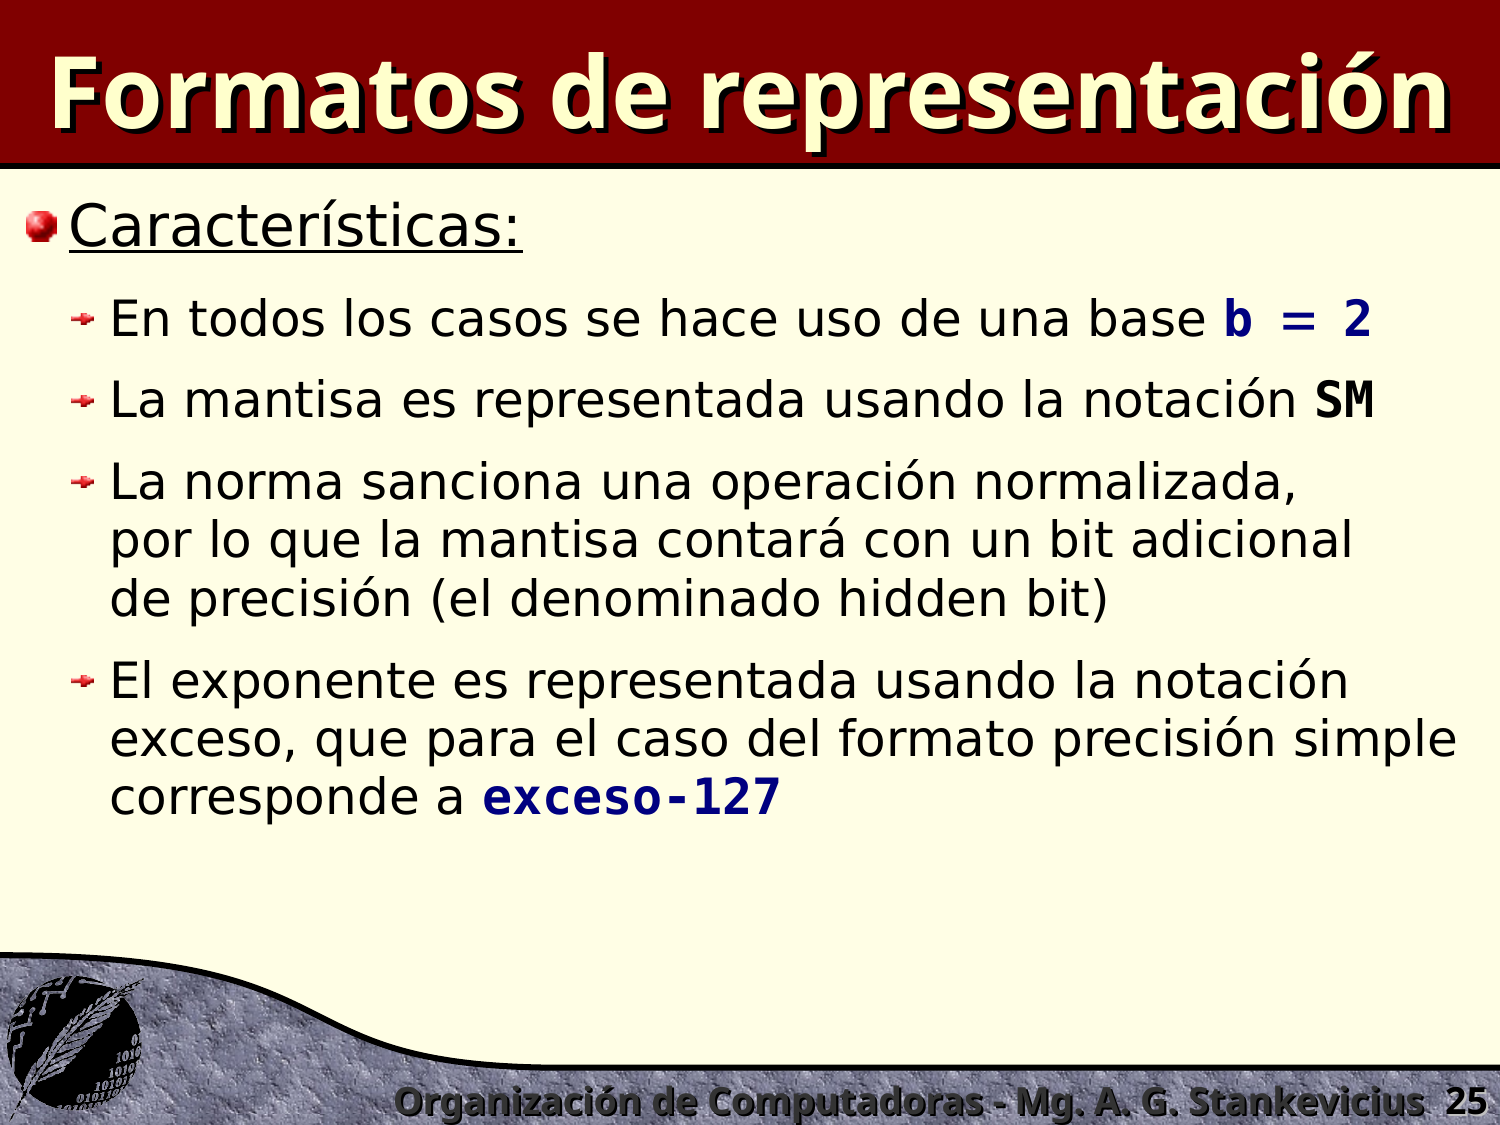

# Formatos de representación
Características:
En todos los casos se hace uso de una base b = 2
La mantisa es representada usando la notación SM
La norma sanciona una operación normalizada,
por lo que la mantisa contará con un bit adicional
de precisión (el denominado hidden bit)
El exponente es representada usando la notación exceso, que para el caso del formato precisión simple corresponde a exceso-127
25